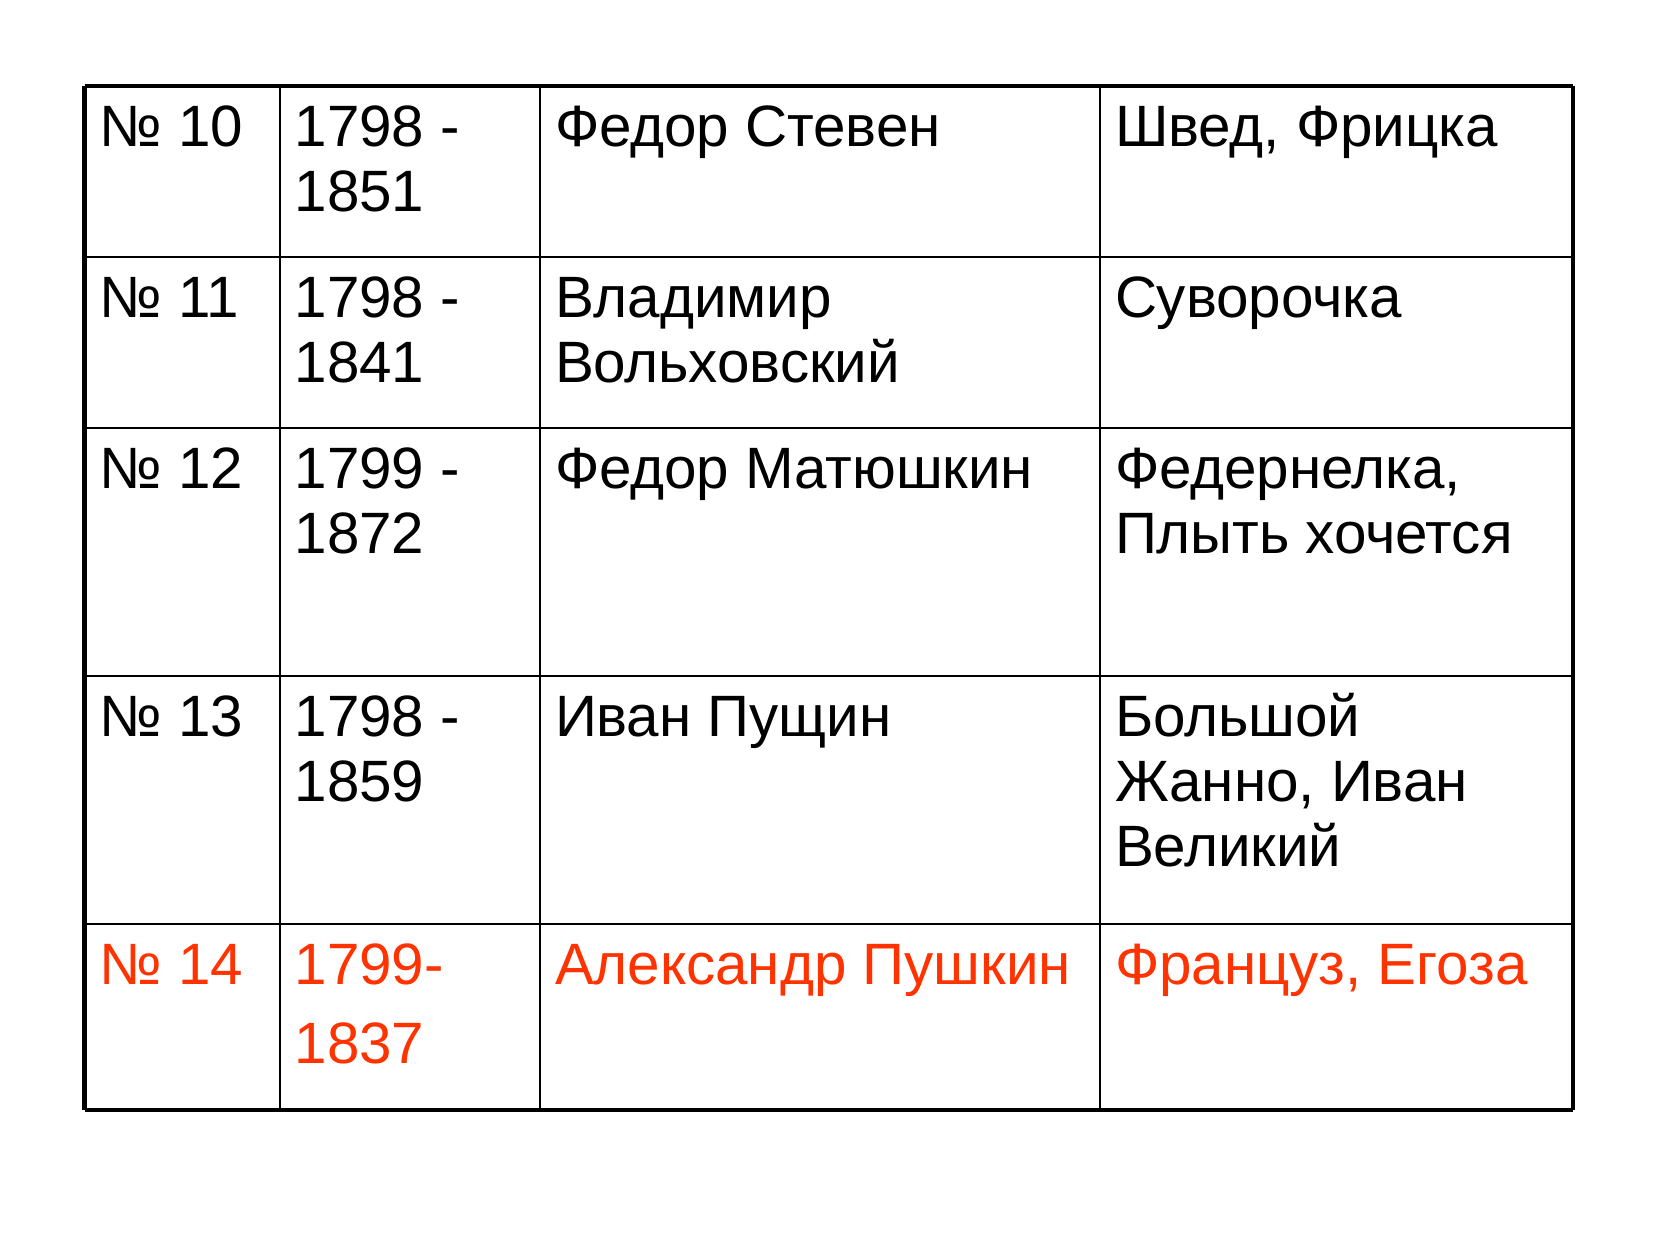

№ 10
1798 - 1851
Федор Стевен
Швед, Фрицка
№ 11
1798 - 1841
Владимир Вольховский
Суворочка
№ 12
1799 - 1872
Федор Матюшкин
Федернелка, Плыть хочется
№ 13
1798 - 1859
Иван Пущин
Большой Жанно, Иван Великий
№ 14
1799-
1837
Александр Пушкин
Француз, Егоза